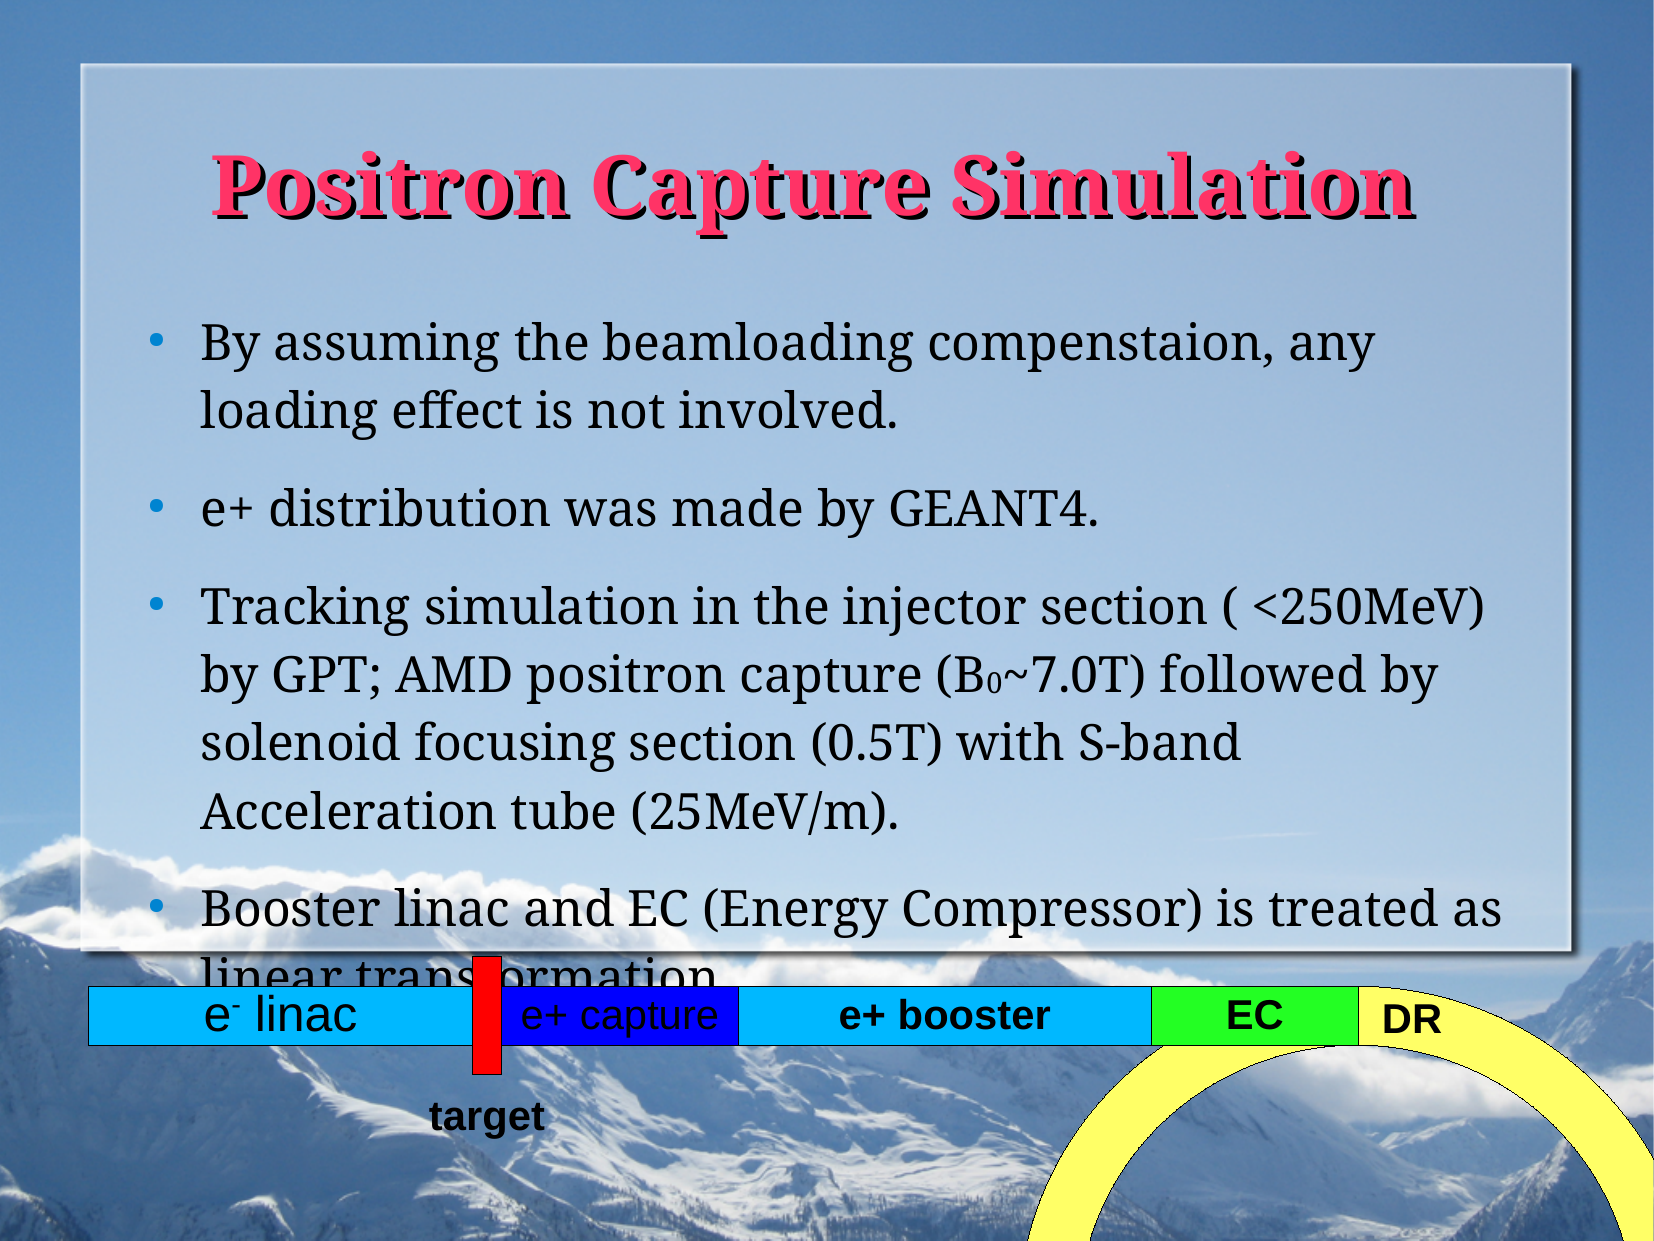

# Positron Capture Simulation
By assuming the beamloading compenstaion, any loading effect is not involved.
e+ distribution was made by GEANT4.
Tracking simulation in the injector section ( <250MeV) by GPT; AMD positron capture (B0~7.0T) followed by solenoid focusing section (0.5T) with S-band Acceleration tube (25MeV/m).
Booster linac and EC (Energy Compressor) is treated as linear transformation.
target
e- linac
e+ capture
e+ booster
EC
DR